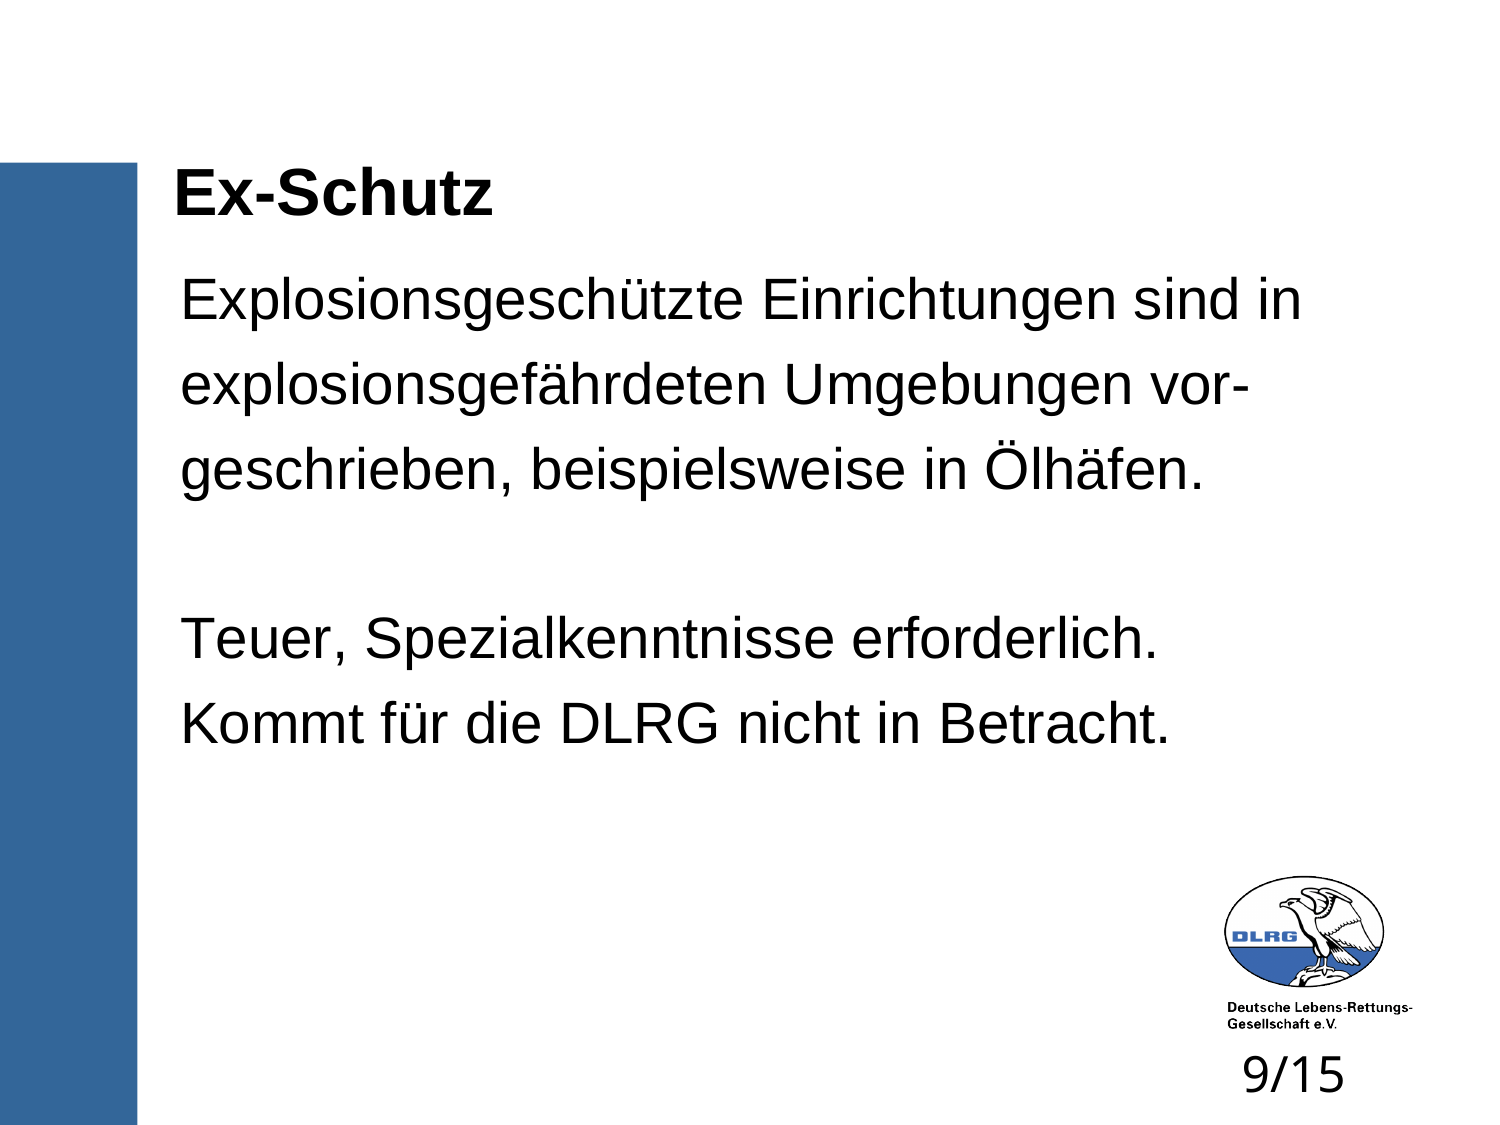

# Ex-Schutz
Explosionsgeschützte Einrichtungen sind in
explosionsgefährdeten Umgebungen vor-
geschrieben, beispielsweise in Ölhäfen.
Teuer, Spezialkenntnisse erforderlich.
Kommt für die DLRG nicht in Betracht.